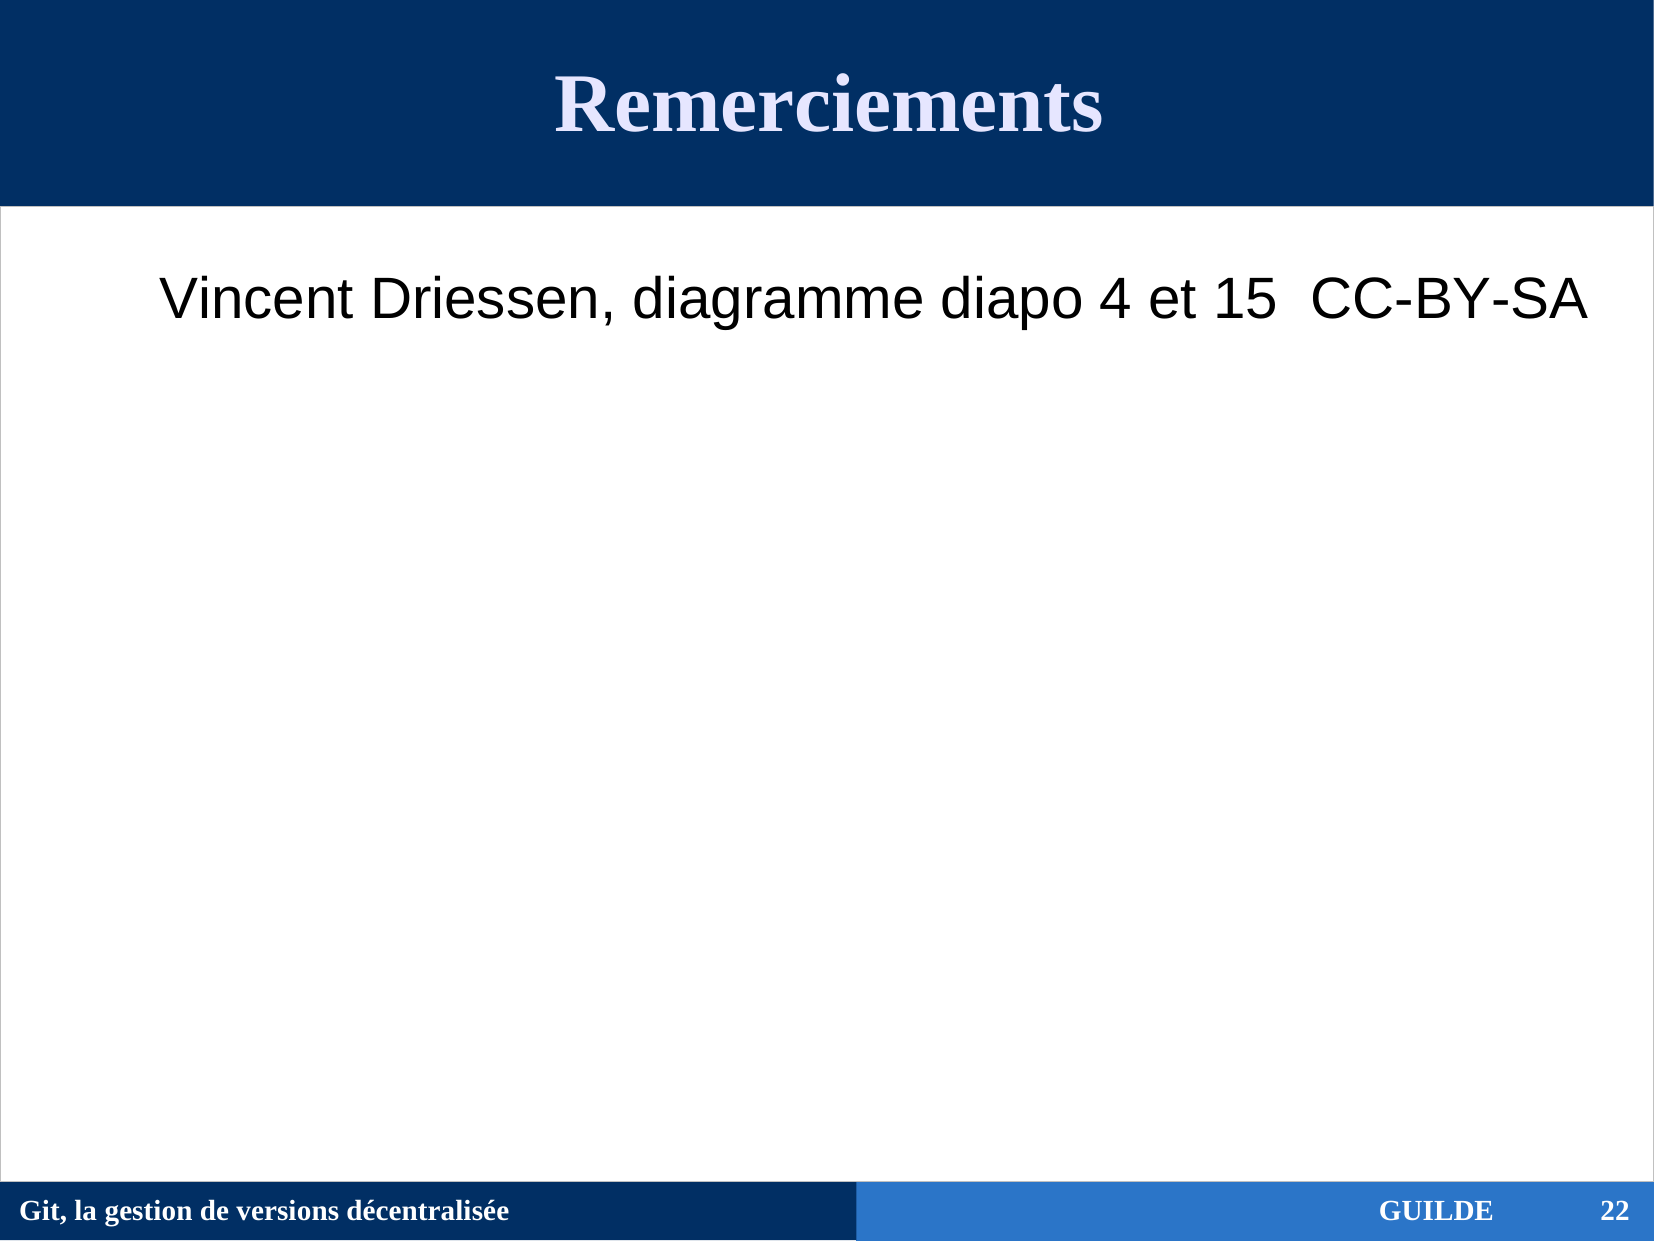

# Remerciements
Vincent Driessen, diagramme diapo 4 et 15 CC-BY-SA
22